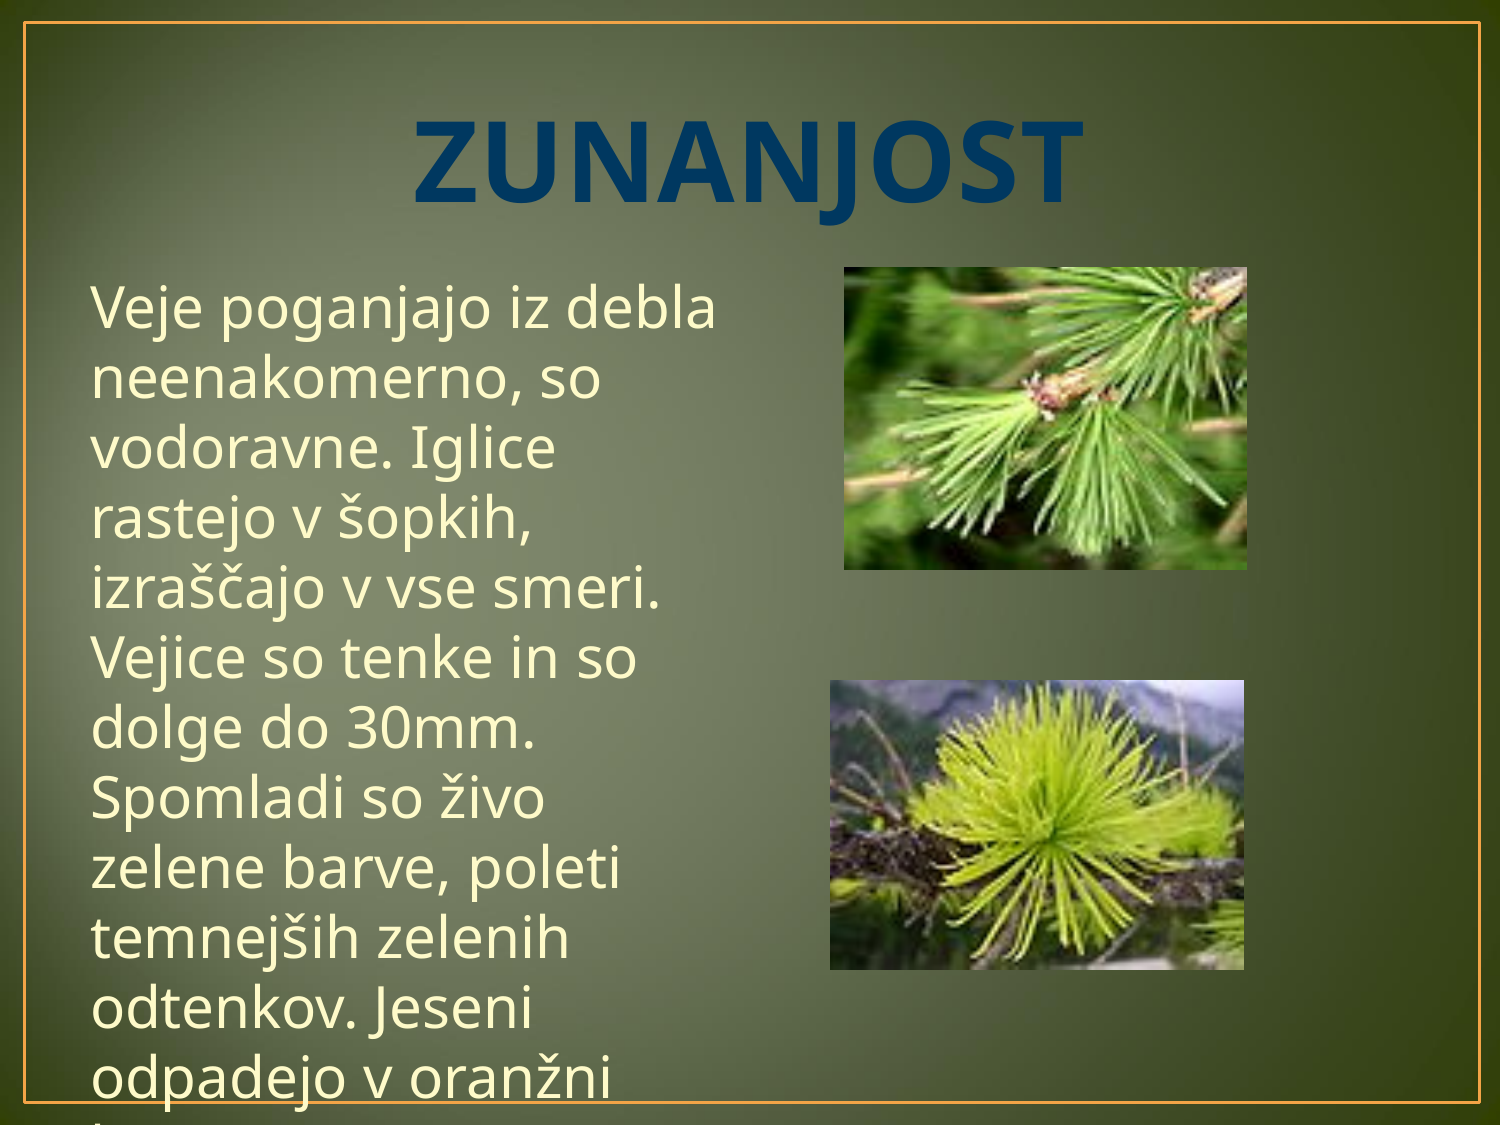

# ZUNANJOST
Veje poganjajo iz debla neenakomerno, so vodoravne. Iglice rastejo v šopkih, izraščajo v vse smeri. Vejice so tenke in so dolge do 30mm. Spomladi so živo zelene barve, poleti temnejših zelenih odtenkov. Jeseni odpadejo v oranžni barvi